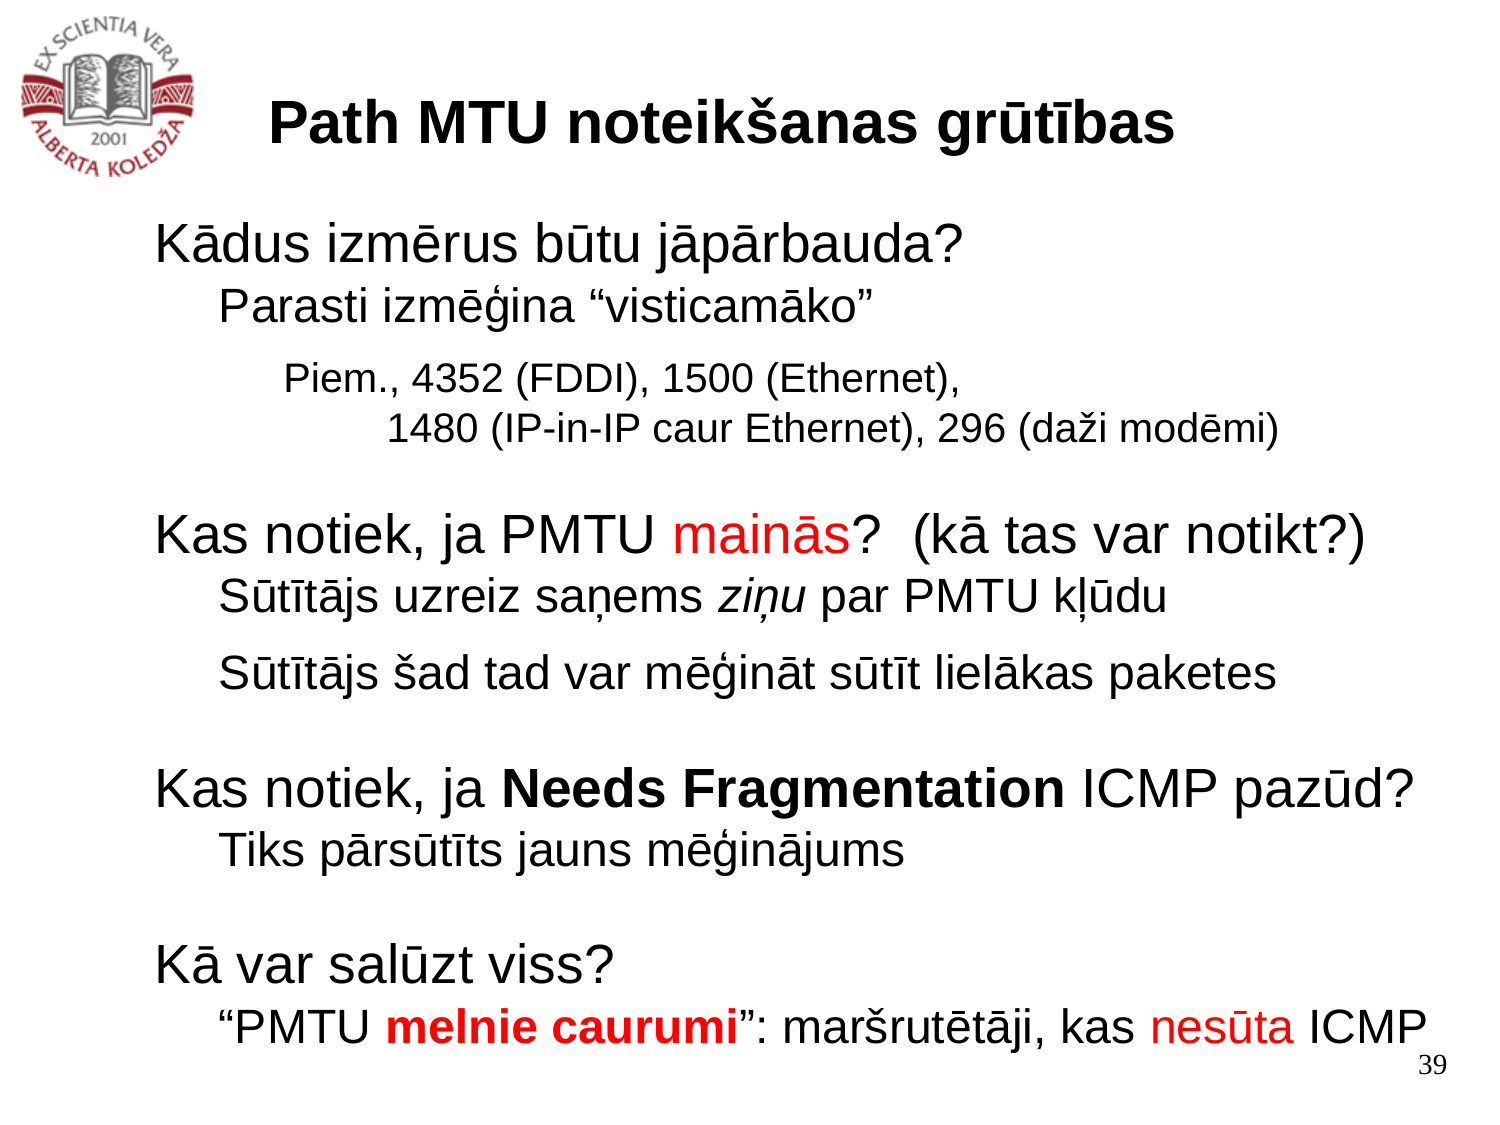

# Path MTU noteikšanas grūtības
Kādus izmērus būtu jāpārbauda?
Parasti izmēģina “visticamāko”
Piem., 4352 (FDDI), 1500 (Ethernet),
 1480 (IP-in-IP caur Ethernet), 296 (daži modēmi)
Kas notiek, ja PMTU mainās? (kā tas var notikt?)
Sūtītājs uzreiz saņems ziņu par PMTU kļūdu
Sūtītājs šad tad var mēģināt sūtīt lielākas paketes
Kas notiek, ja Needs Fragmentation ICMP pazūd?
Tiks pārsūtīts jauns mēģinājums
Kā var salūzt viss?
“PMTU melnie caurumi”: maršrutētāji, kas nesūta ICMP